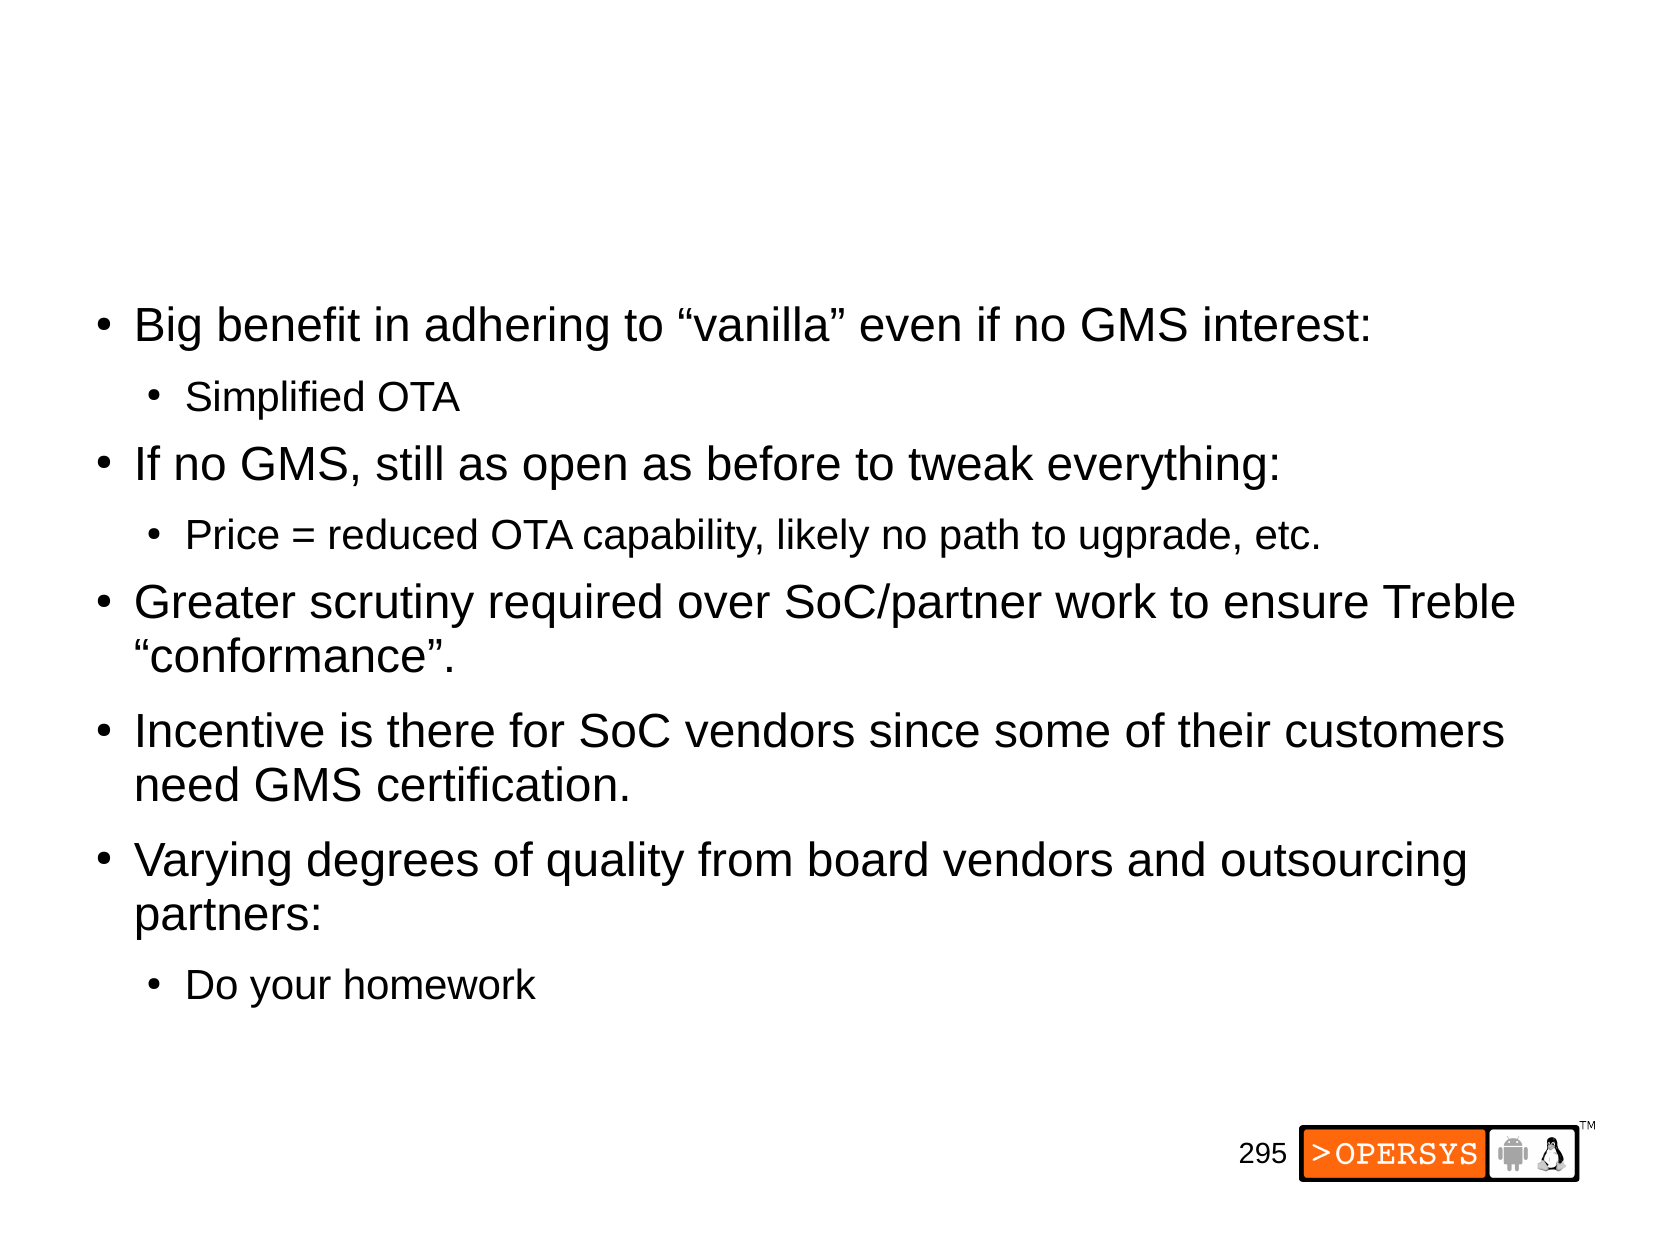

# Big benefit in adhering to “vanilla” even if no GMS interest:
Simplified OTA
If no GMS, still as open as before to tweak everything:
Price = reduced OTA capability, likely no path to ugprade, etc.
Greater scrutiny required over SoC/partner work to ensure Treble “conformance”.
Incentive is there for SoC vendors since some of their customers need GMS certification.
Varying degrees of quality from board vendors and outsourcing partners:
Do your homework